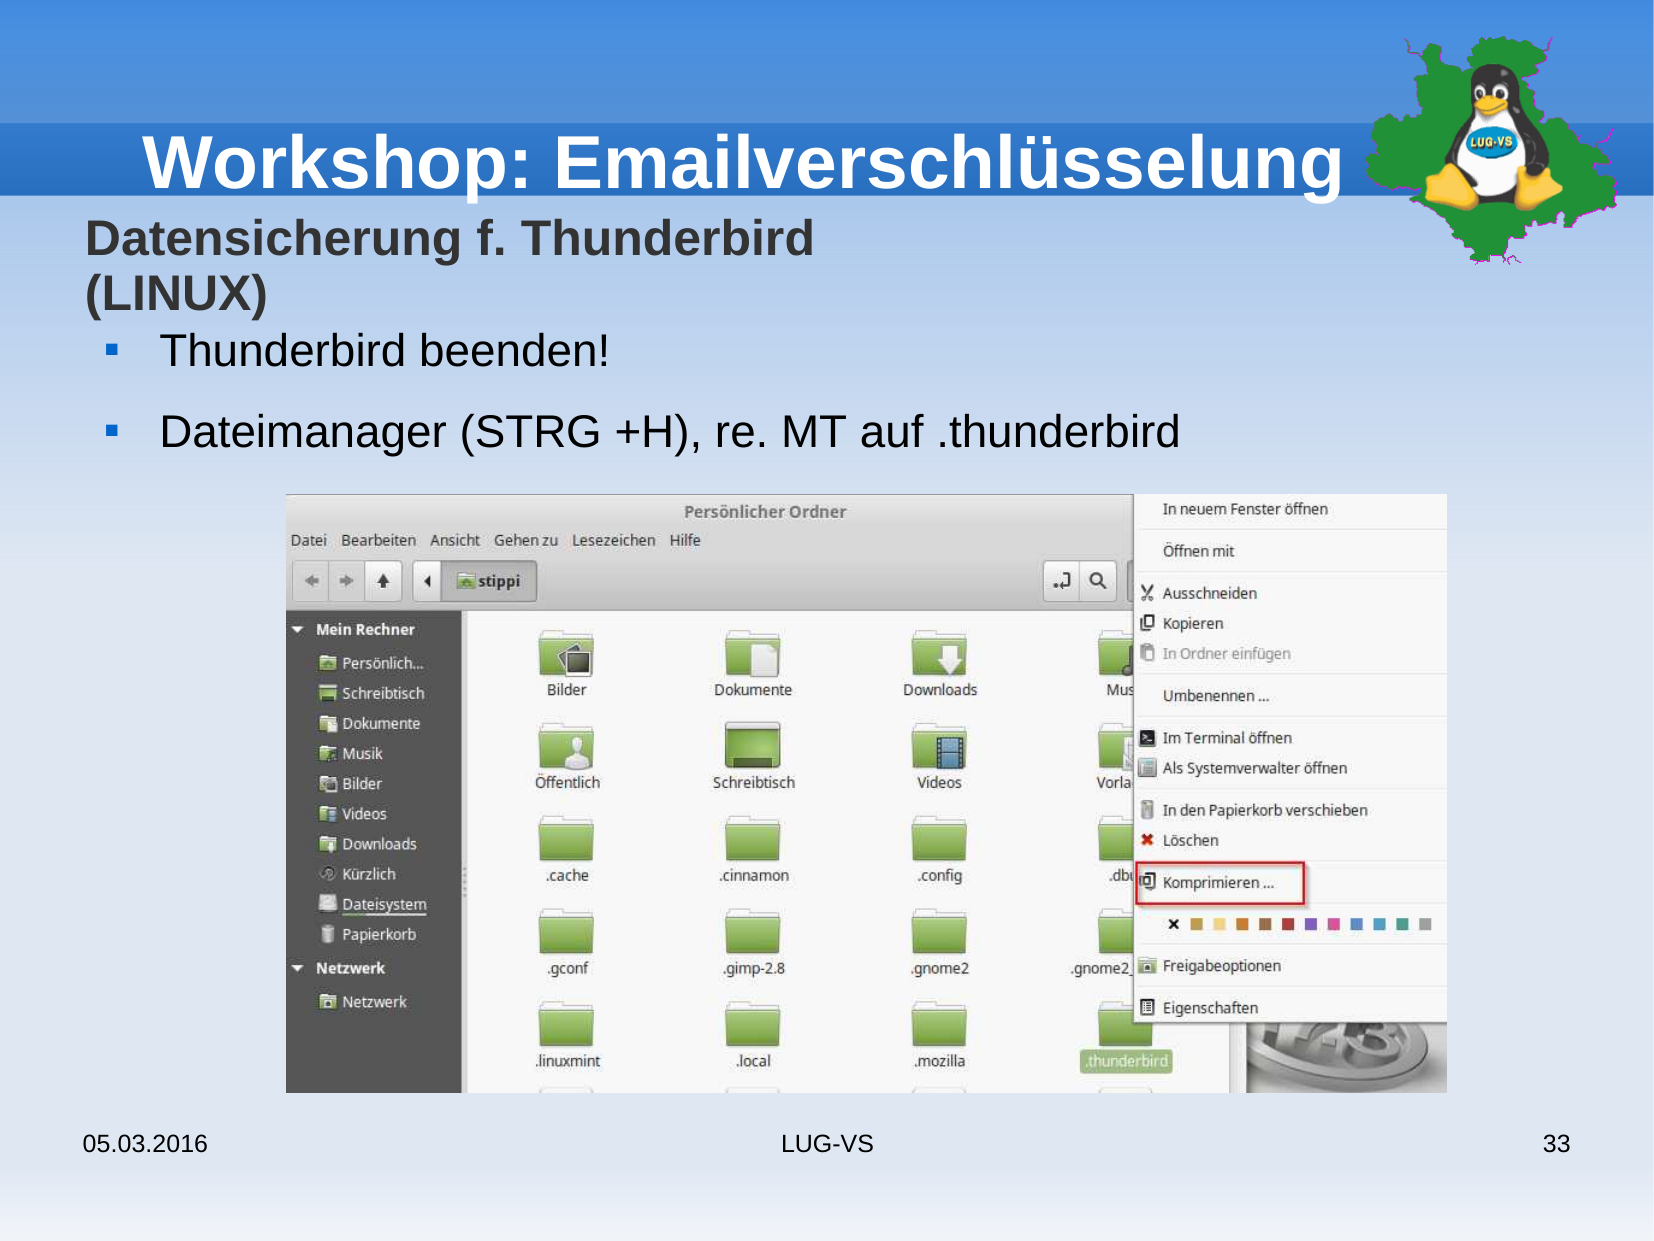

# Workshop: Emailverschlüsselung
Datensicherung f. Thunderbird (LINUX)
Thunderbird beenden!
Dateimanager (STRG +H), re. MT auf .thunderbird
05.03.2016
LUG-VS
33